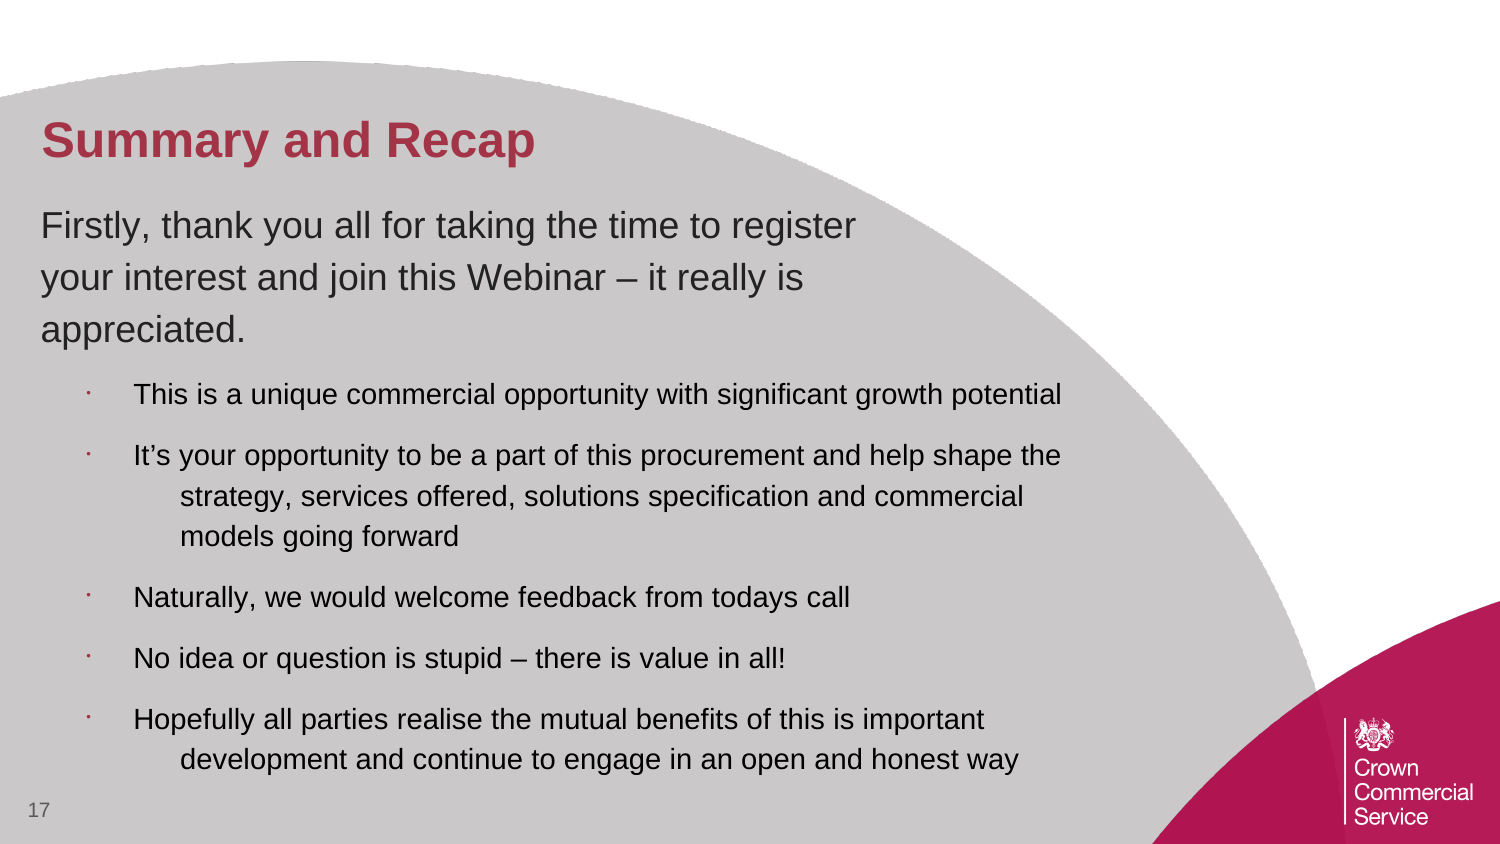

# Summary and Recap
Firstly, thank you all for taking the time to register
your interest and join this Webinar – it really is
appreciated.
This is a unique commercial opportunity with significant growth potential
It’s your opportunity to be a part of this procurement and help shape the strategy, services offered, solutions specification and commercial models going forward
Naturally, we would welcome feedback from todays call
No idea or question is stupid – there is value in all!
Hopefully all parties realise the mutual benefits of this is important development and continue to engage in an open and honest way